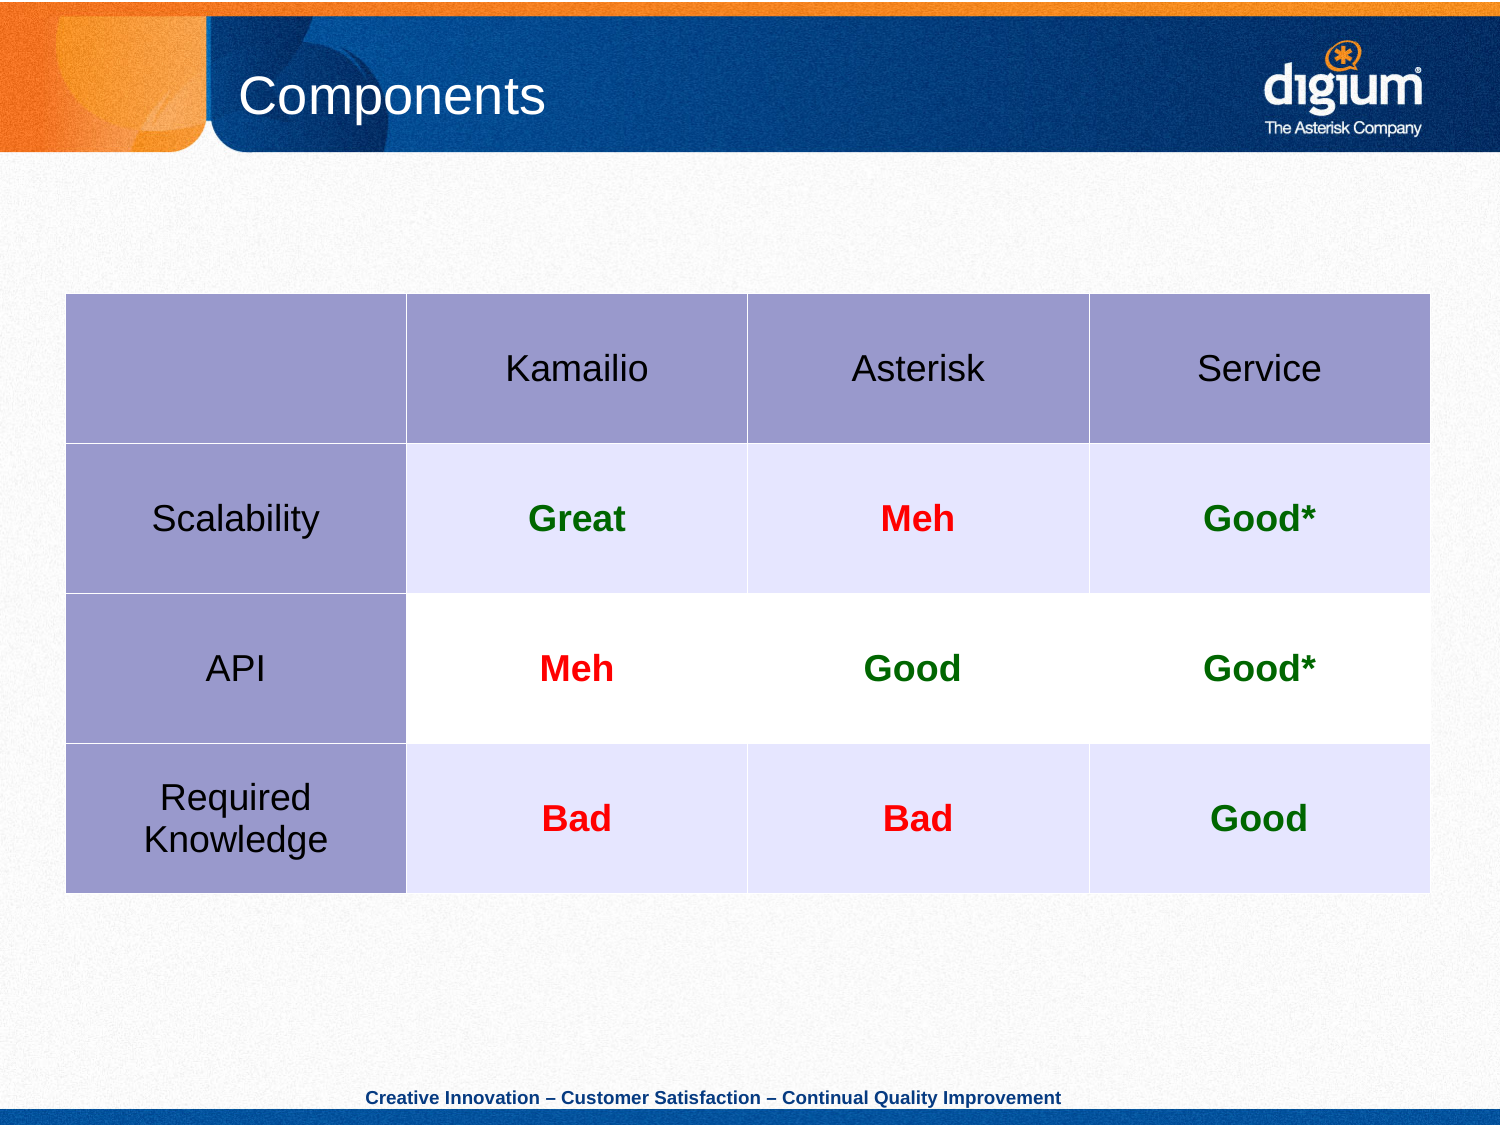

# Components
| | Kamailio | Asterisk | Service |
| --- | --- | --- | --- |
| Scalability | Great | Meh | Good\* |
| API | Meh | Good | Good\* |
| Required Knowledge | Bad | Bad | Good |